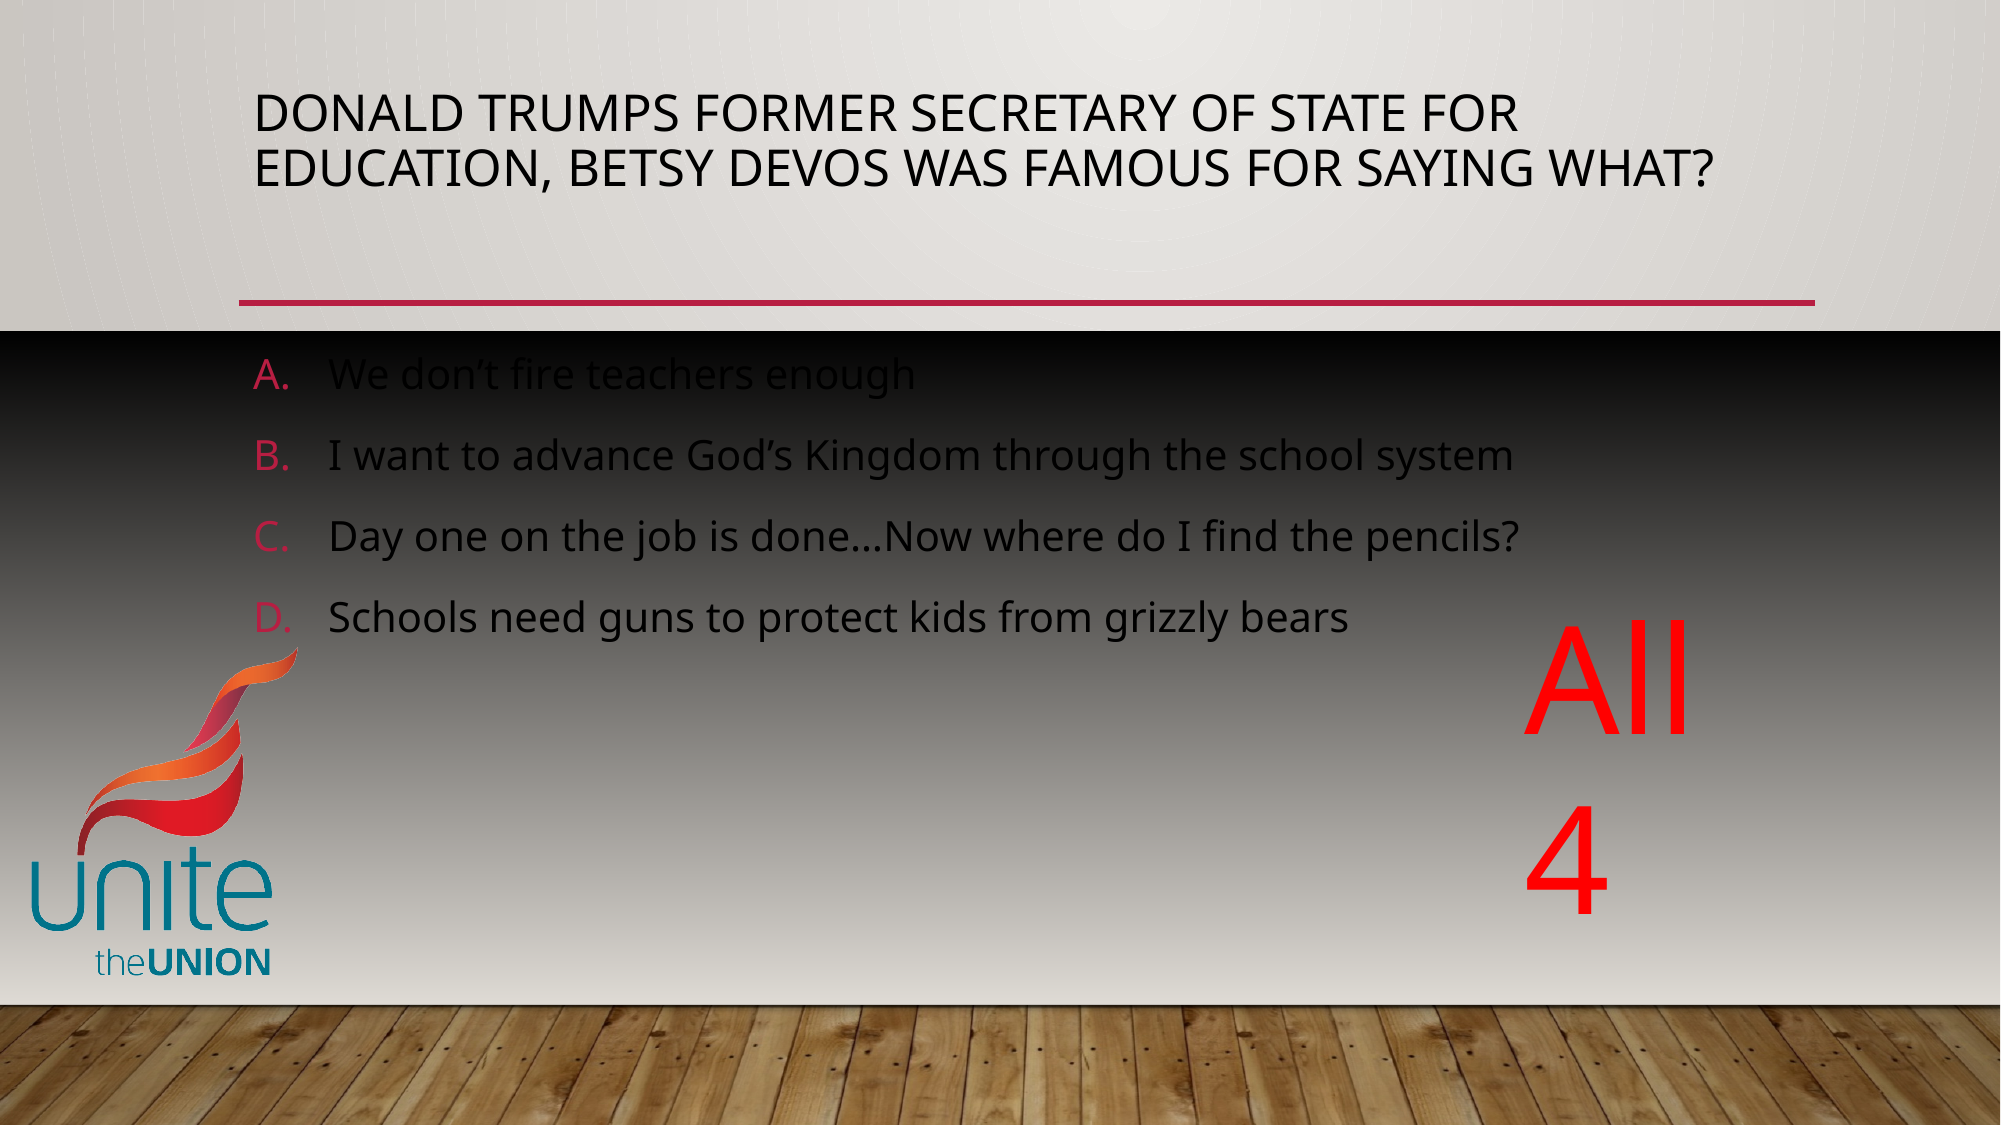

# Donald Trumps former secretary of state for education, Betsy devos was famous for saying what?
We don’t fire teachers enough
I want to advance God’s Kingdom through the school system
Day one on the job is done…Now where do I find the pencils?
Schools need guns to protect kids from grizzly bears
All 4